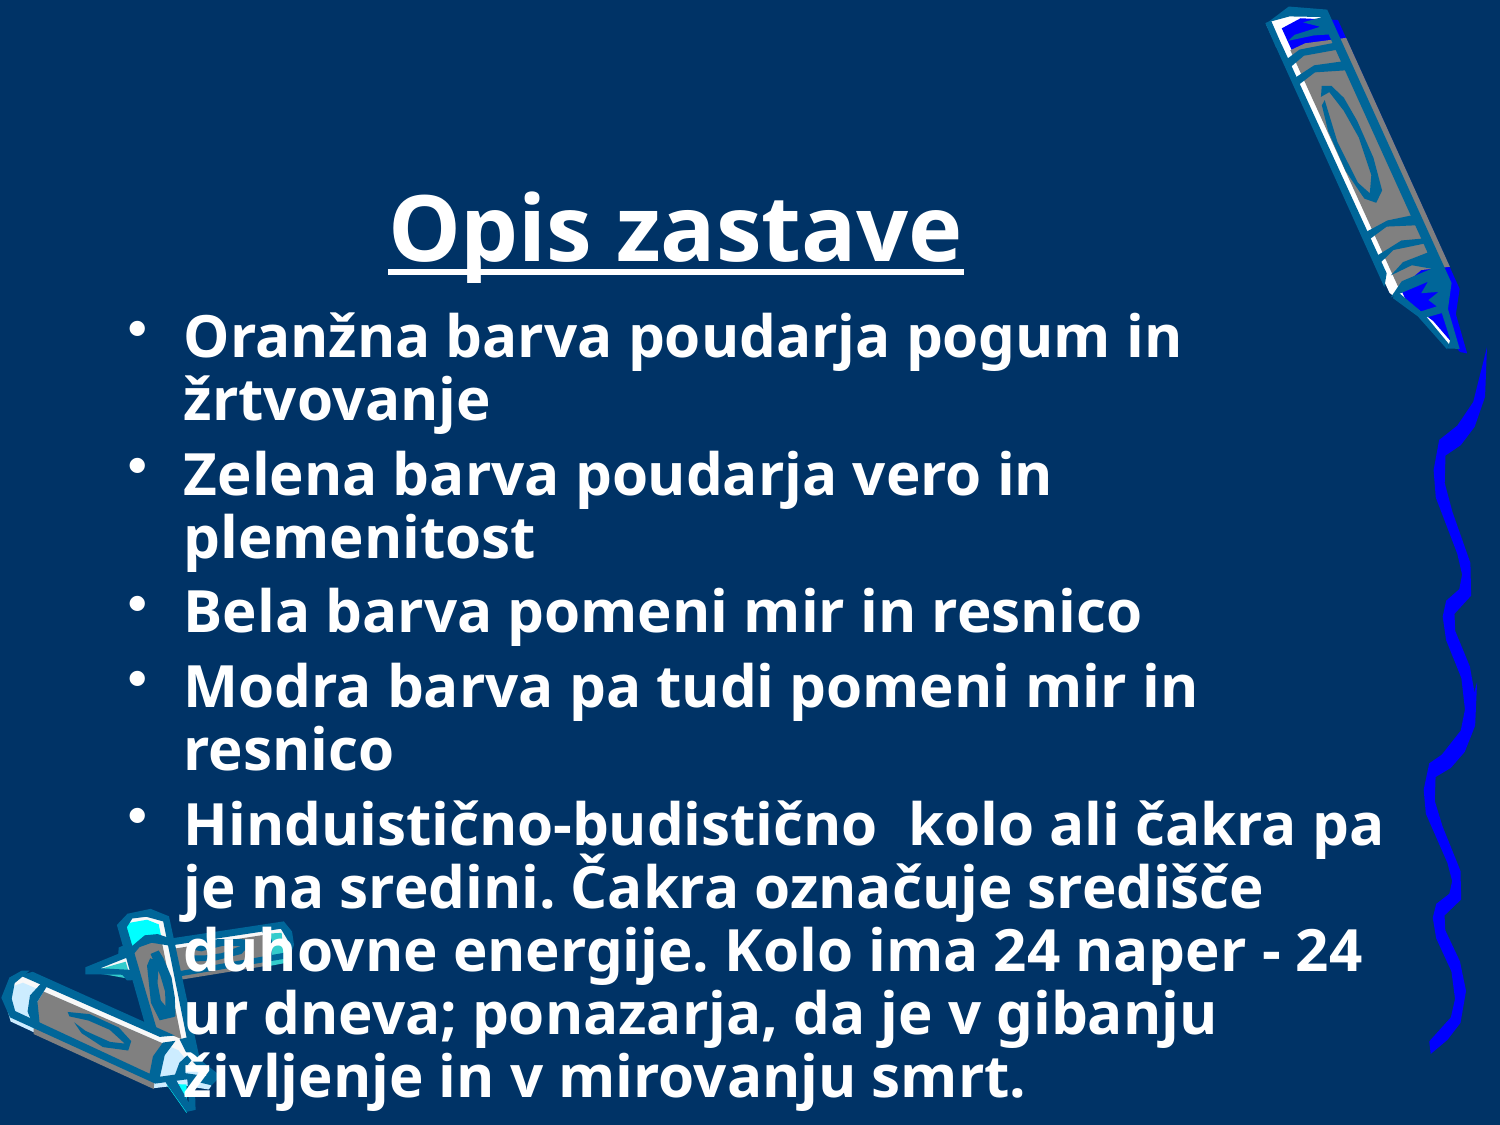

# Opis zastave
Oranžna barva poudarja pogum in žrtvovanje
Zelena barva poudarja vero in plemenitost
Bela barva pomeni mir in resnico
Modra barva pa tudi pomeni mir in resnico
Hinduistično-budistično  kolo ali čakra pa je na sredini. Čakra označuje središče duhovne energije. Kolo ima 24 naper - 24 ur dneva; ponazarja, da je v gibanju življenje in v mirovanju smrt.